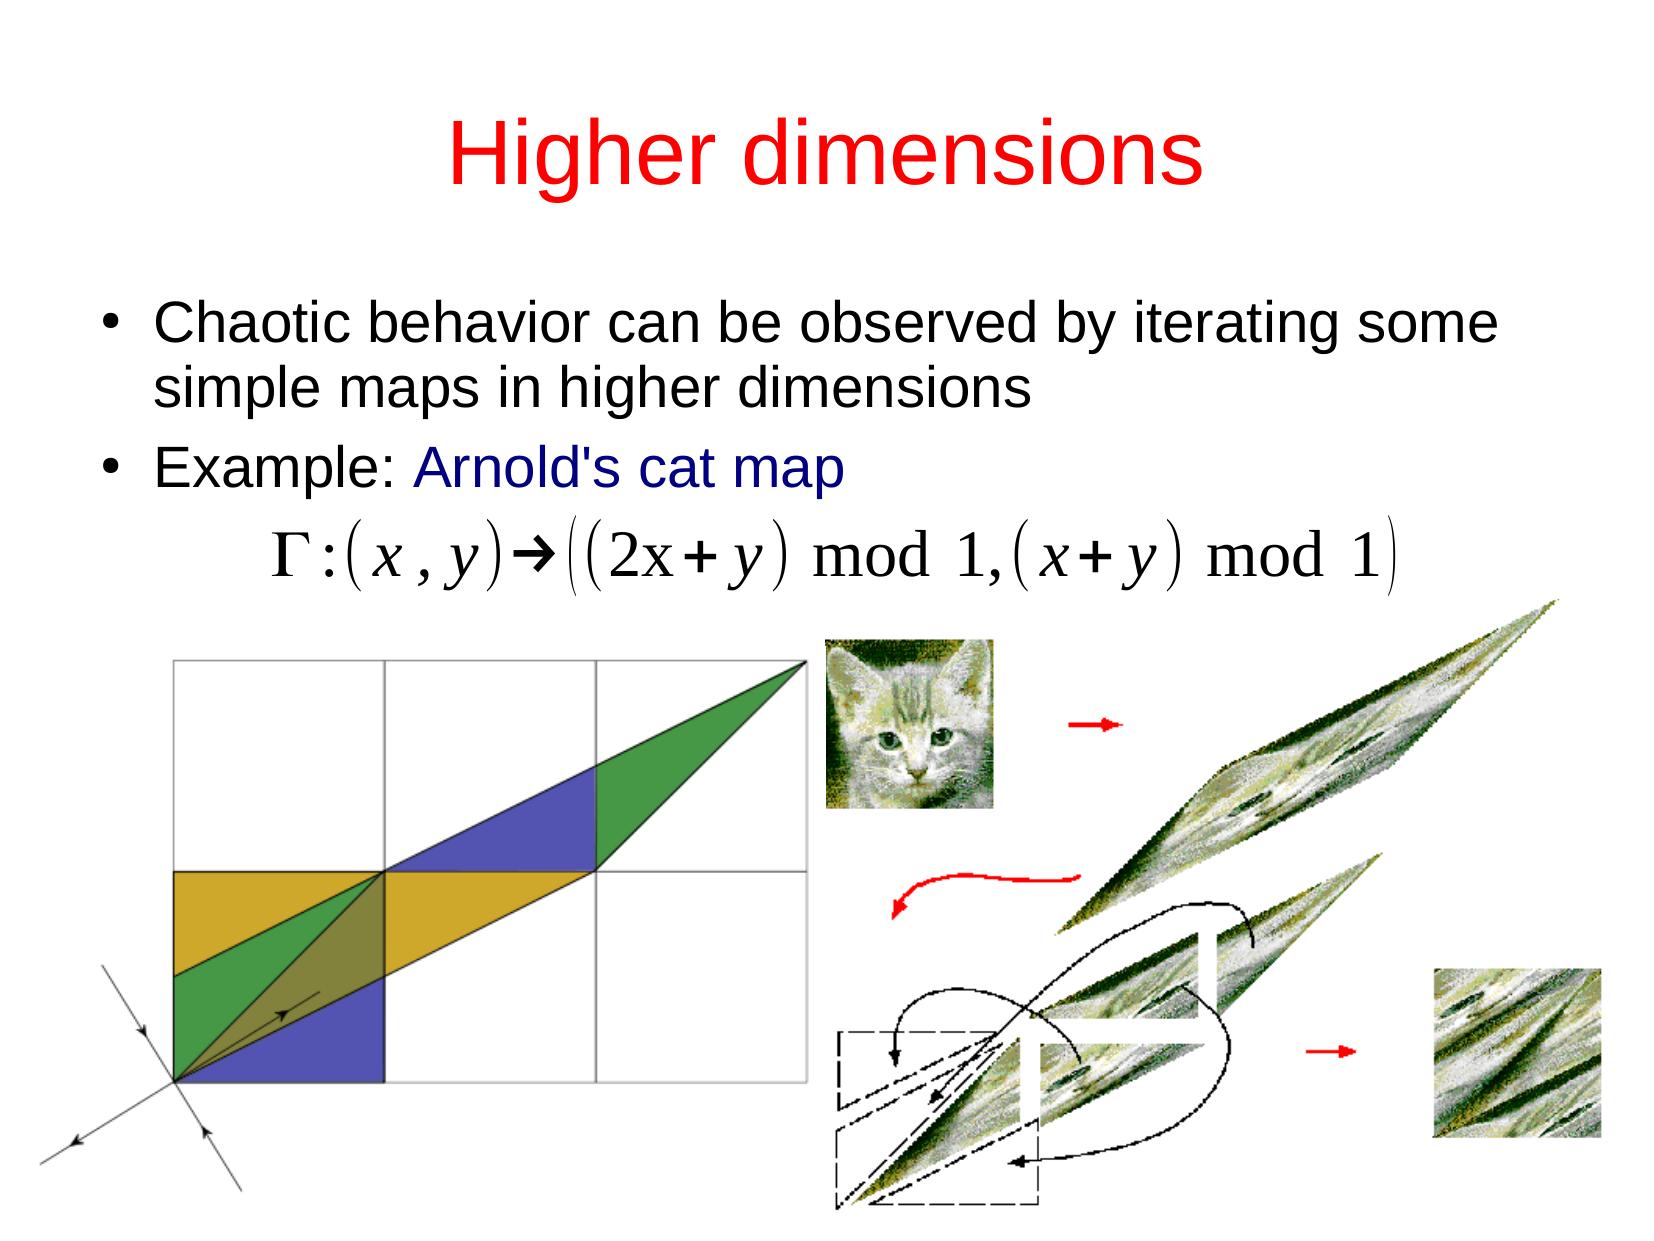

# Higher dimensions
Chaotic behavior can be observed by iterating some simple maps in higher dimensions
Example: Arnold's cat map
Complex Systems
21